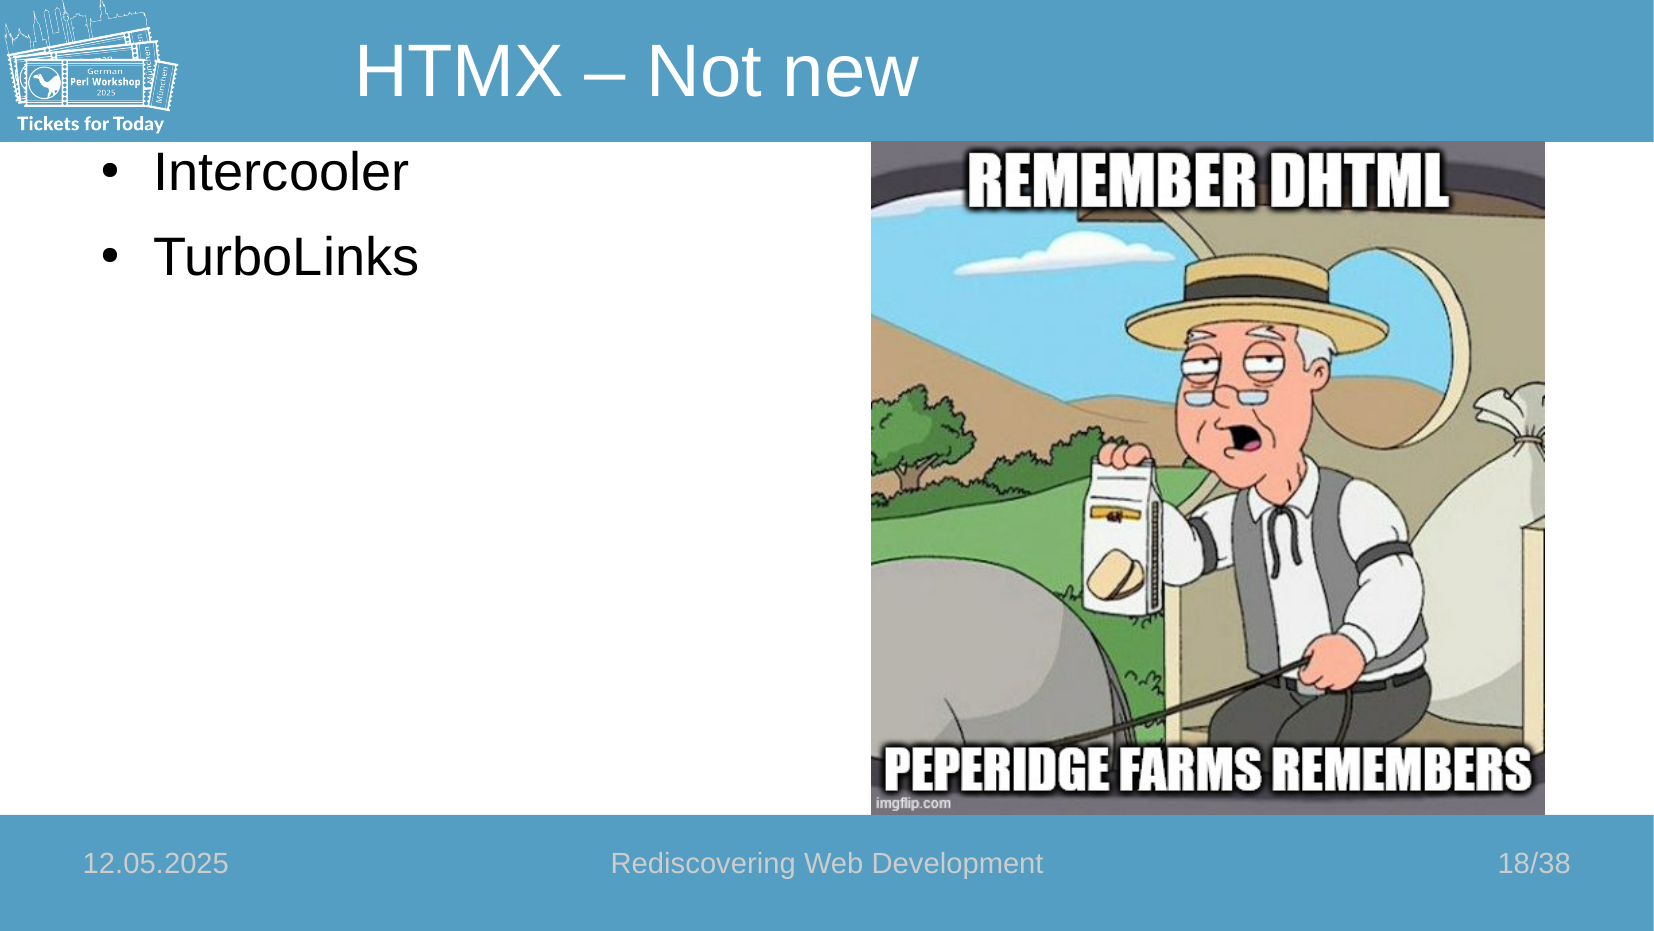

# HTMX – Not new
Intercooler
TurboLinks
08. März 2019
18